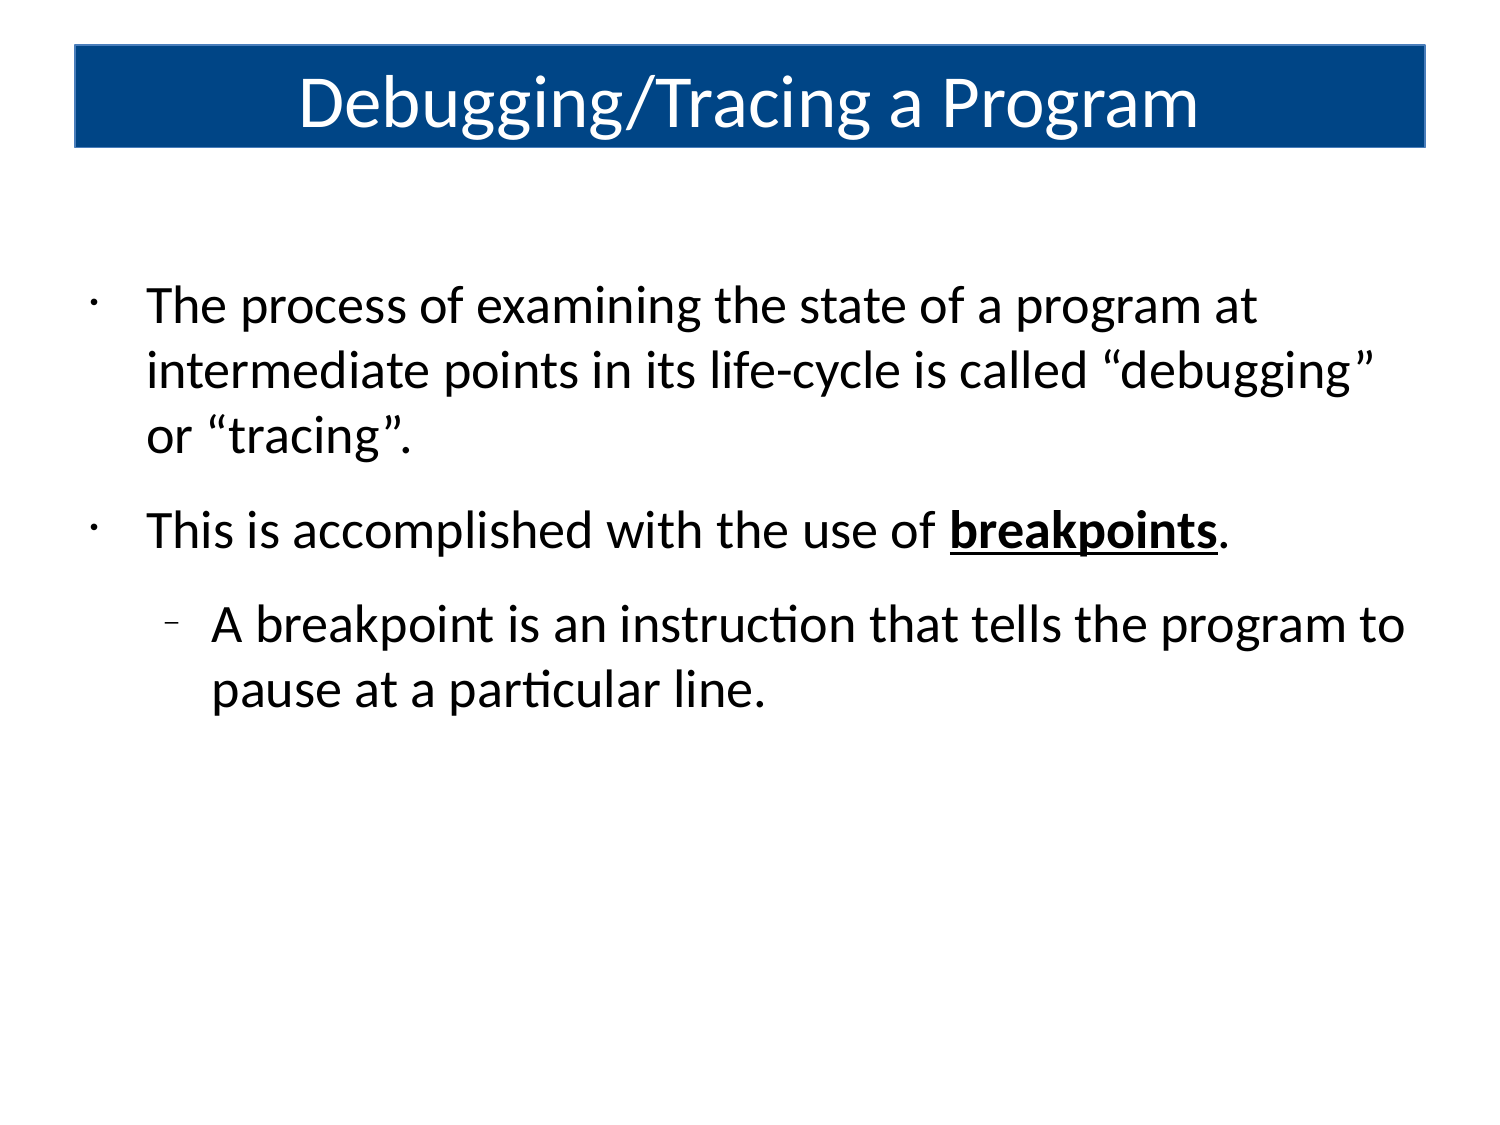

Debugging/Tracing a Program
# The process of examining the state of a program at intermediate points in its life-cycle is called “debugging” or “tracing”.
This is accomplished with the use of breakpoints.
A breakpoint is an instruction that tells the program to pause at a particular line.